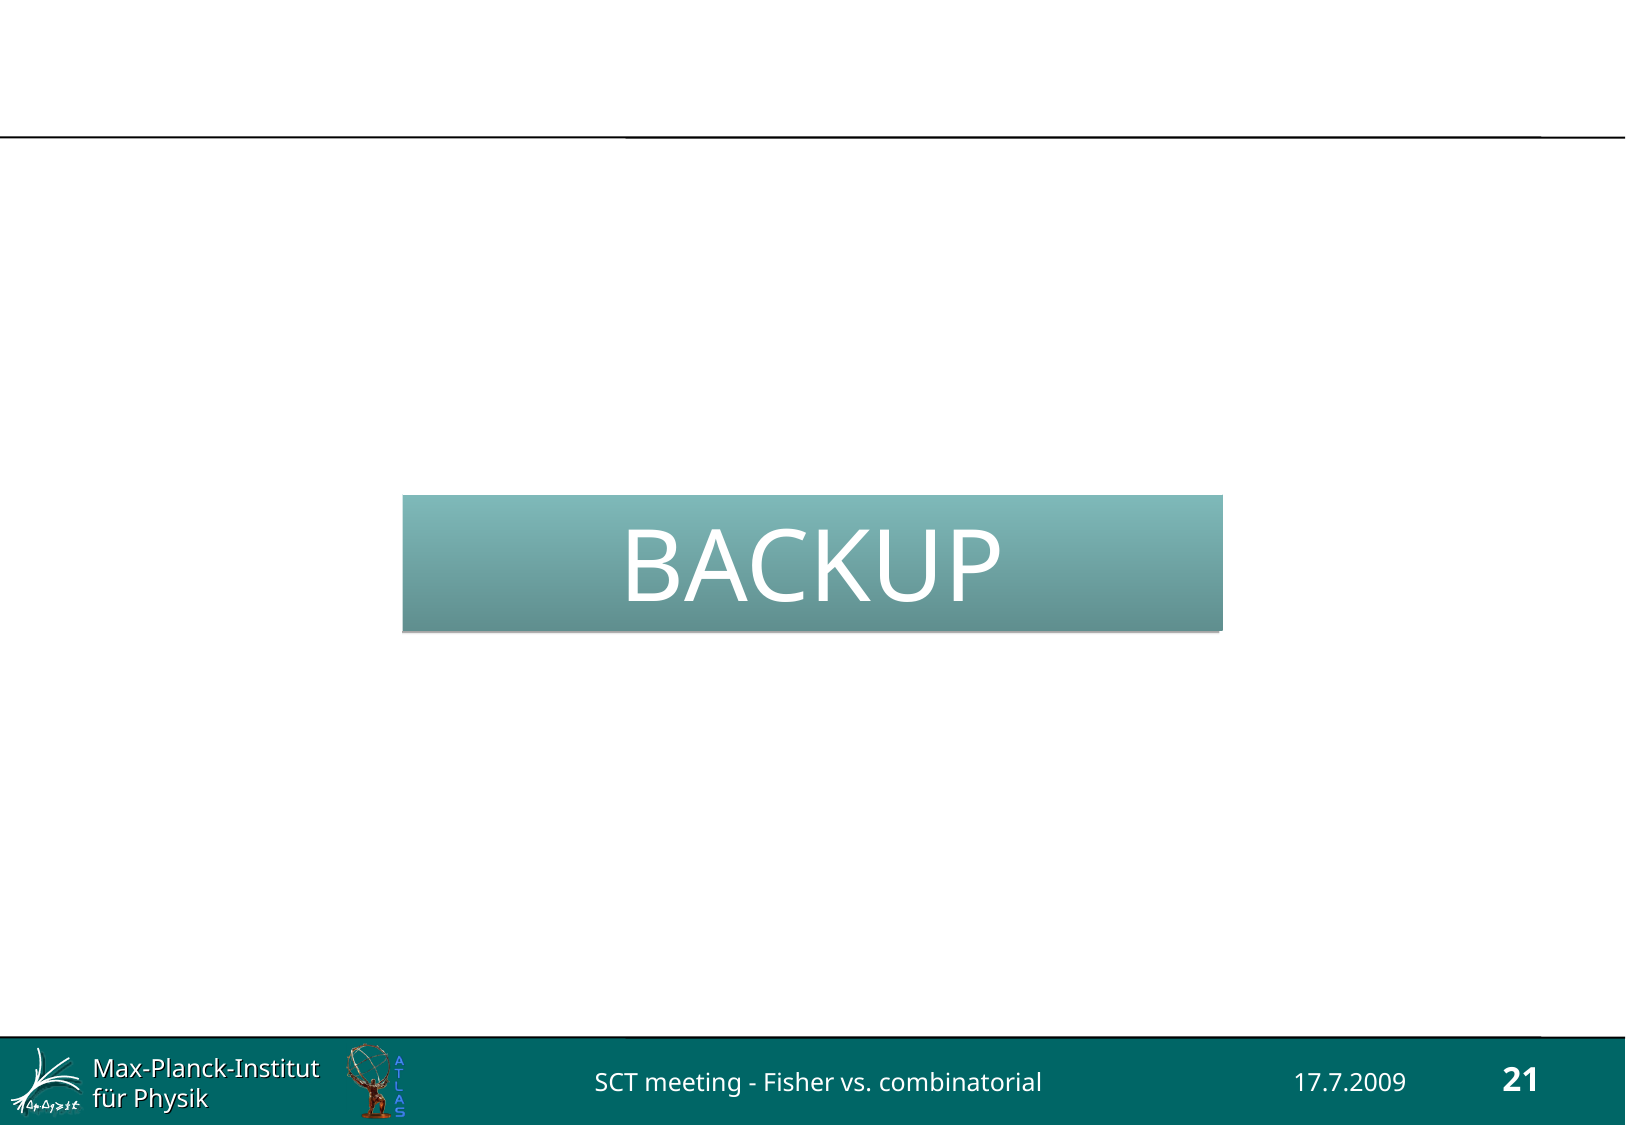

#
BACKUP
SCT meeting - Fisher vs. combinatorial
17.7.2009